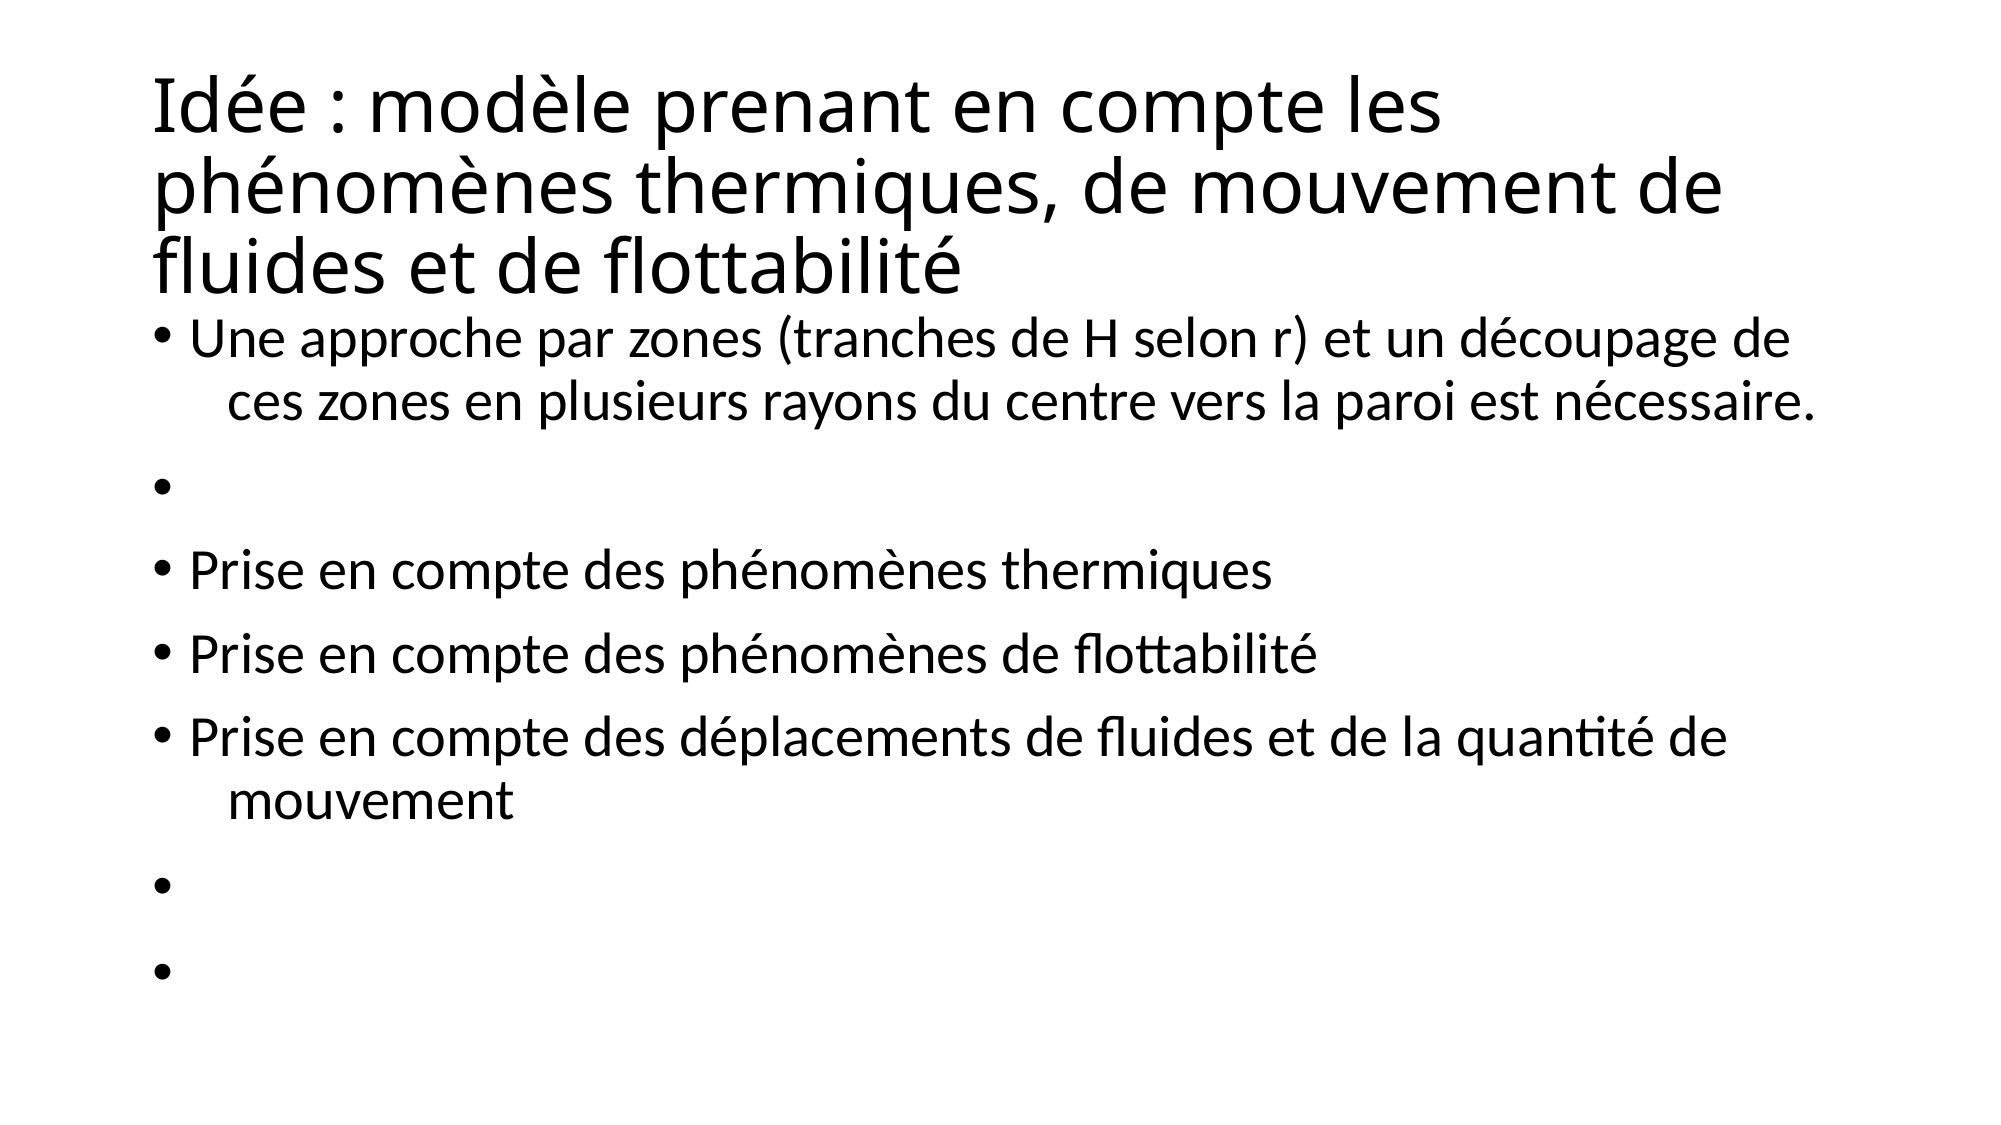

# Idée : modèle prenant en compte les phénomènes thermiques, de mouvement de fluides et de flottabilité
Une approche par zones (tranches de H selon r) et un découpage de ces zones en plusieurs rayons du centre vers la paroi est nécessaire.
Prise en compte des phénomènes thermiques
Prise en compte des phénomènes de flottabilité
Prise en compte des déplacements de fluides et de la quantité de mouvement